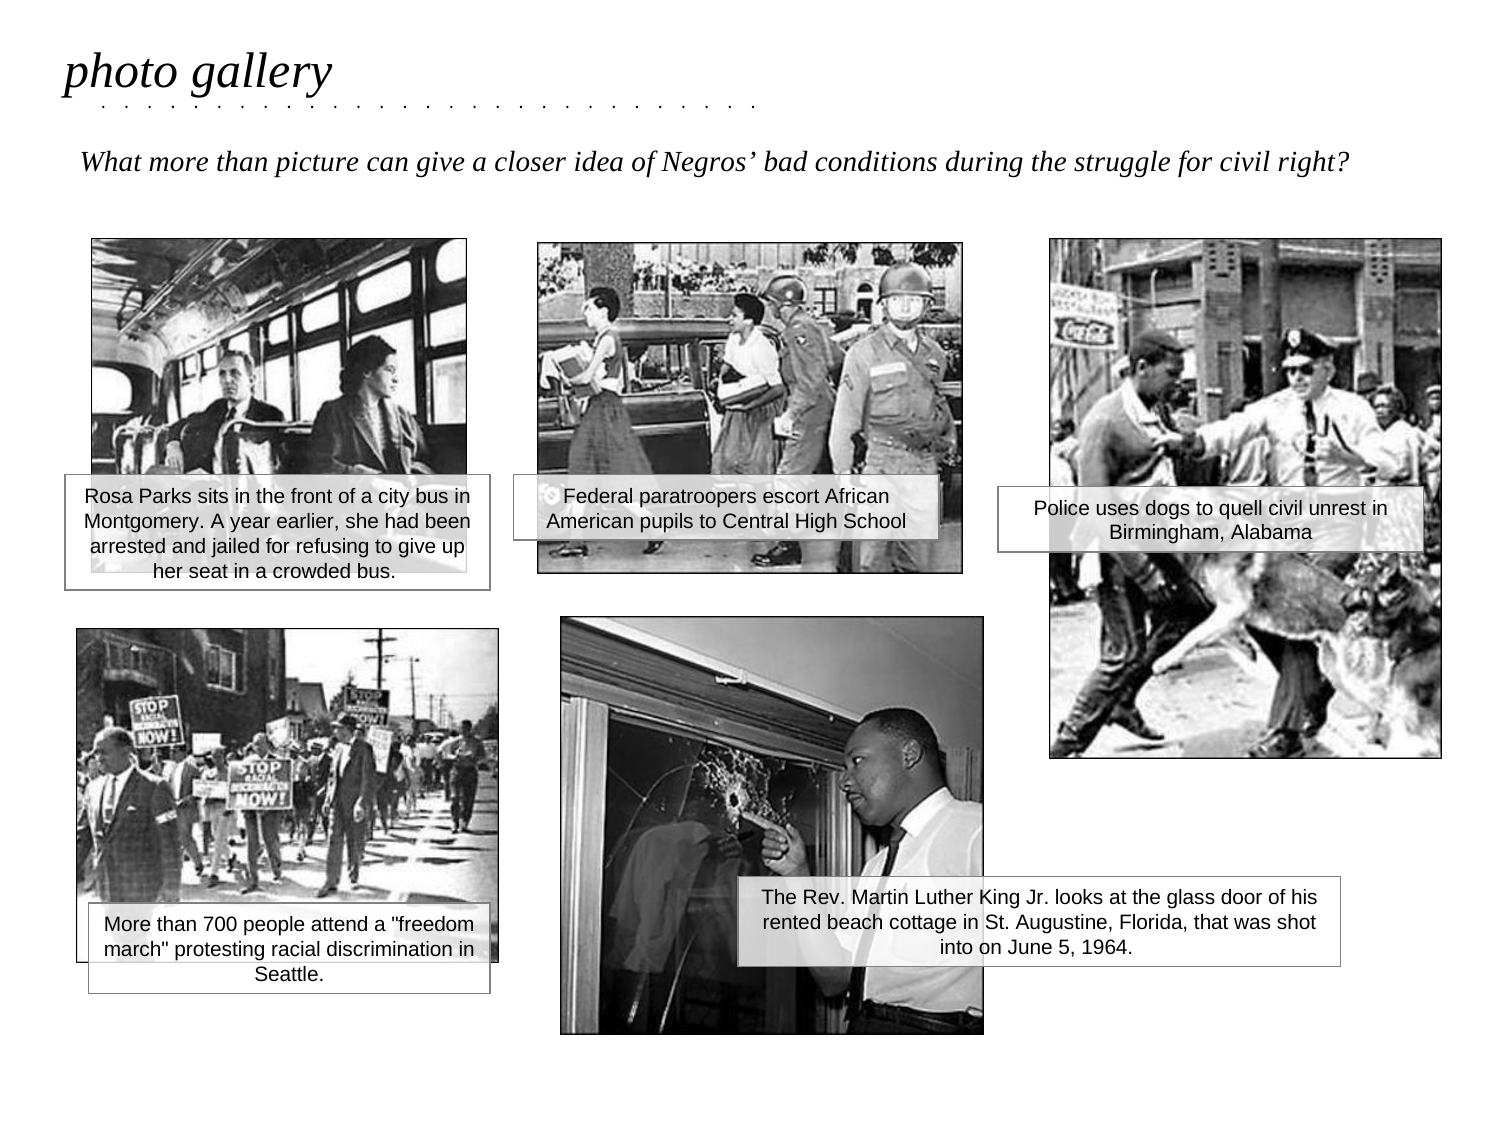

photo gallery
What more than picture can give a closer idea of Negros’ bad conditions during the struggle for civil right?
Rosa Parks sits in the front of a city bus in Montgomery. A year earlier, she had been arrested and jailed for refusing to give up her seat in a crowded bus.
Federal paratroopers escort African American pupils to Central High School
Police uses dogs to quell civil unrest in Birmingham, Alabama
The Rev. Martin Luther King Jr. looks at the glass door of his rented beach cottage in St. Augustine, Florida, that was shot into on June 5, 1964.
More than 700 people attend a "freedom march" protesting racial discrimination in Seattle.